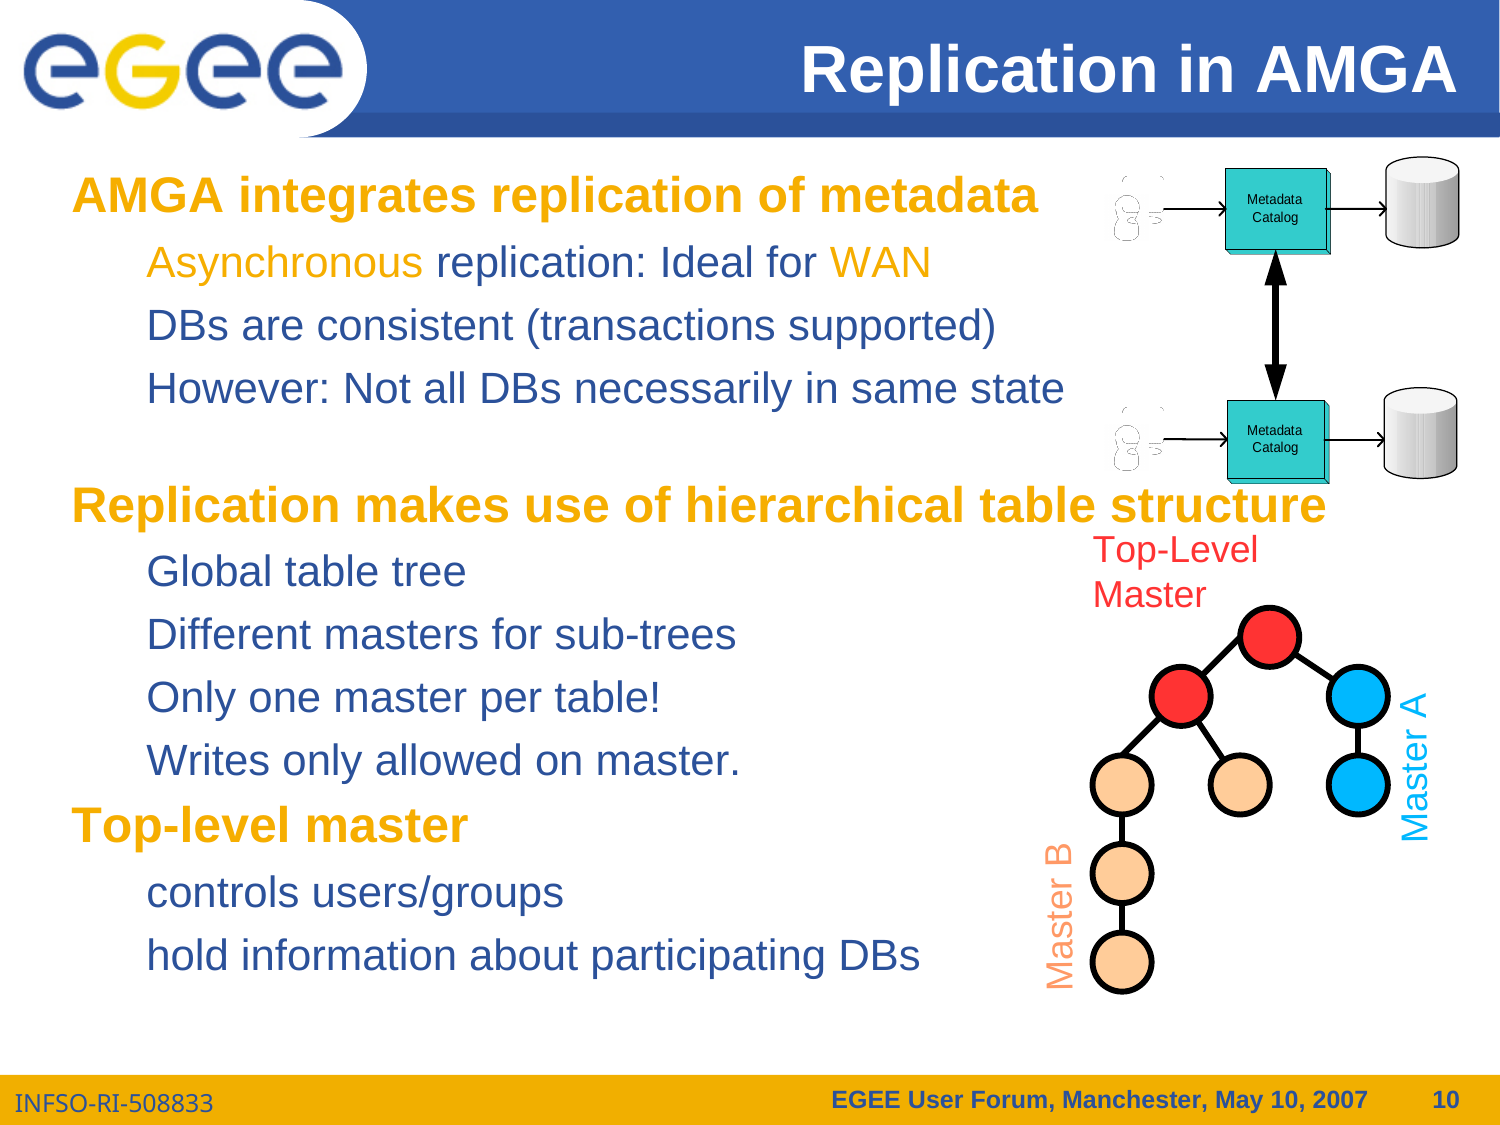

# Replication in AMGA
AMGA integrates replication of metadata
Asynchronous replication: Ideal for WAN
DBs are consistent (transactions supported)
However: Not all DBs necessarily in same state
Replication makes use of hierarchical table structure
Global table tree
Different masters for sub-trees
Only one master per table!
Writes only allowed on master.
Top-level master
controls users/groups
hold information about participating DBs
Top-Level Master
Master A
Master B